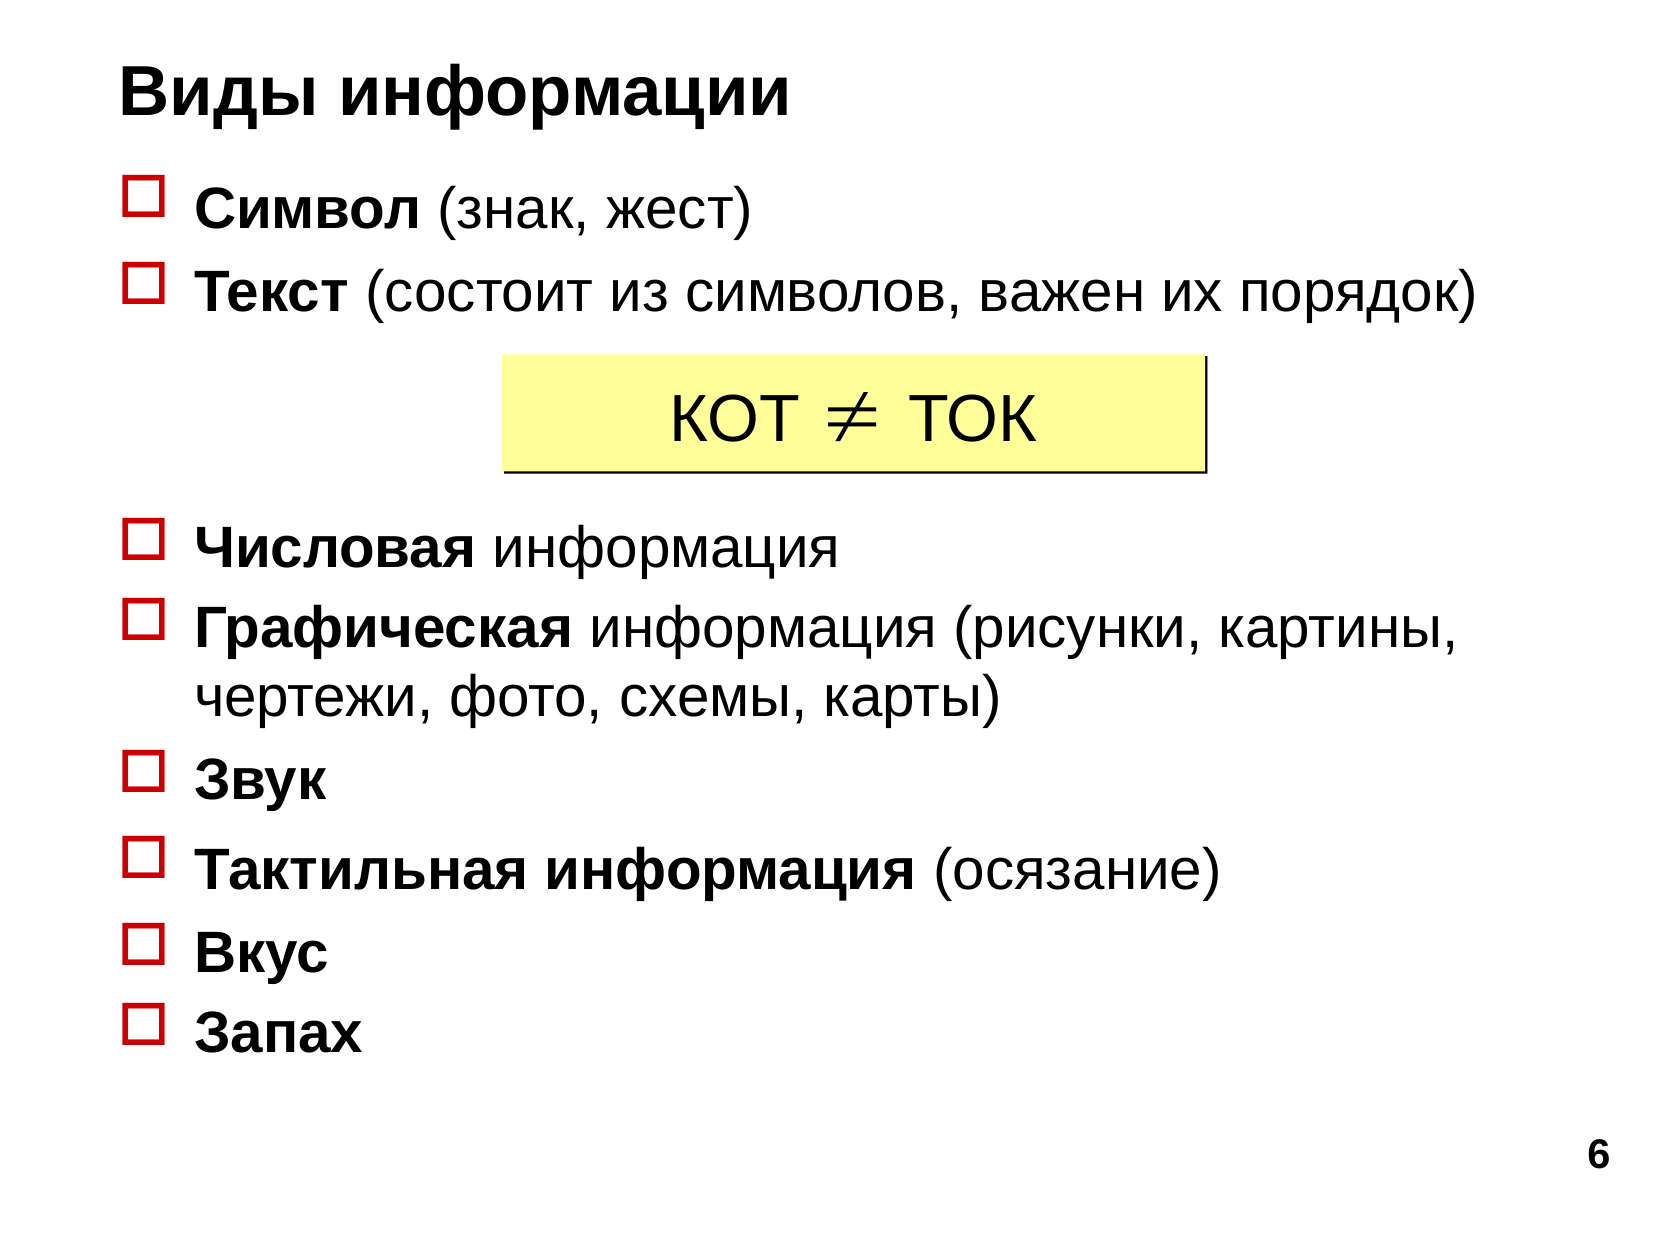

Виды информации
Символ (знак, жест)‏
Текст (состоит из символов, важен их порядок)
Числовая информация
Графическая информация (рисунки, картины, чертежи, фото, схемы, карты)‏
Звук
Тактильная информация (осязание)‏
Вкус
Запах
КОТ  ТОК